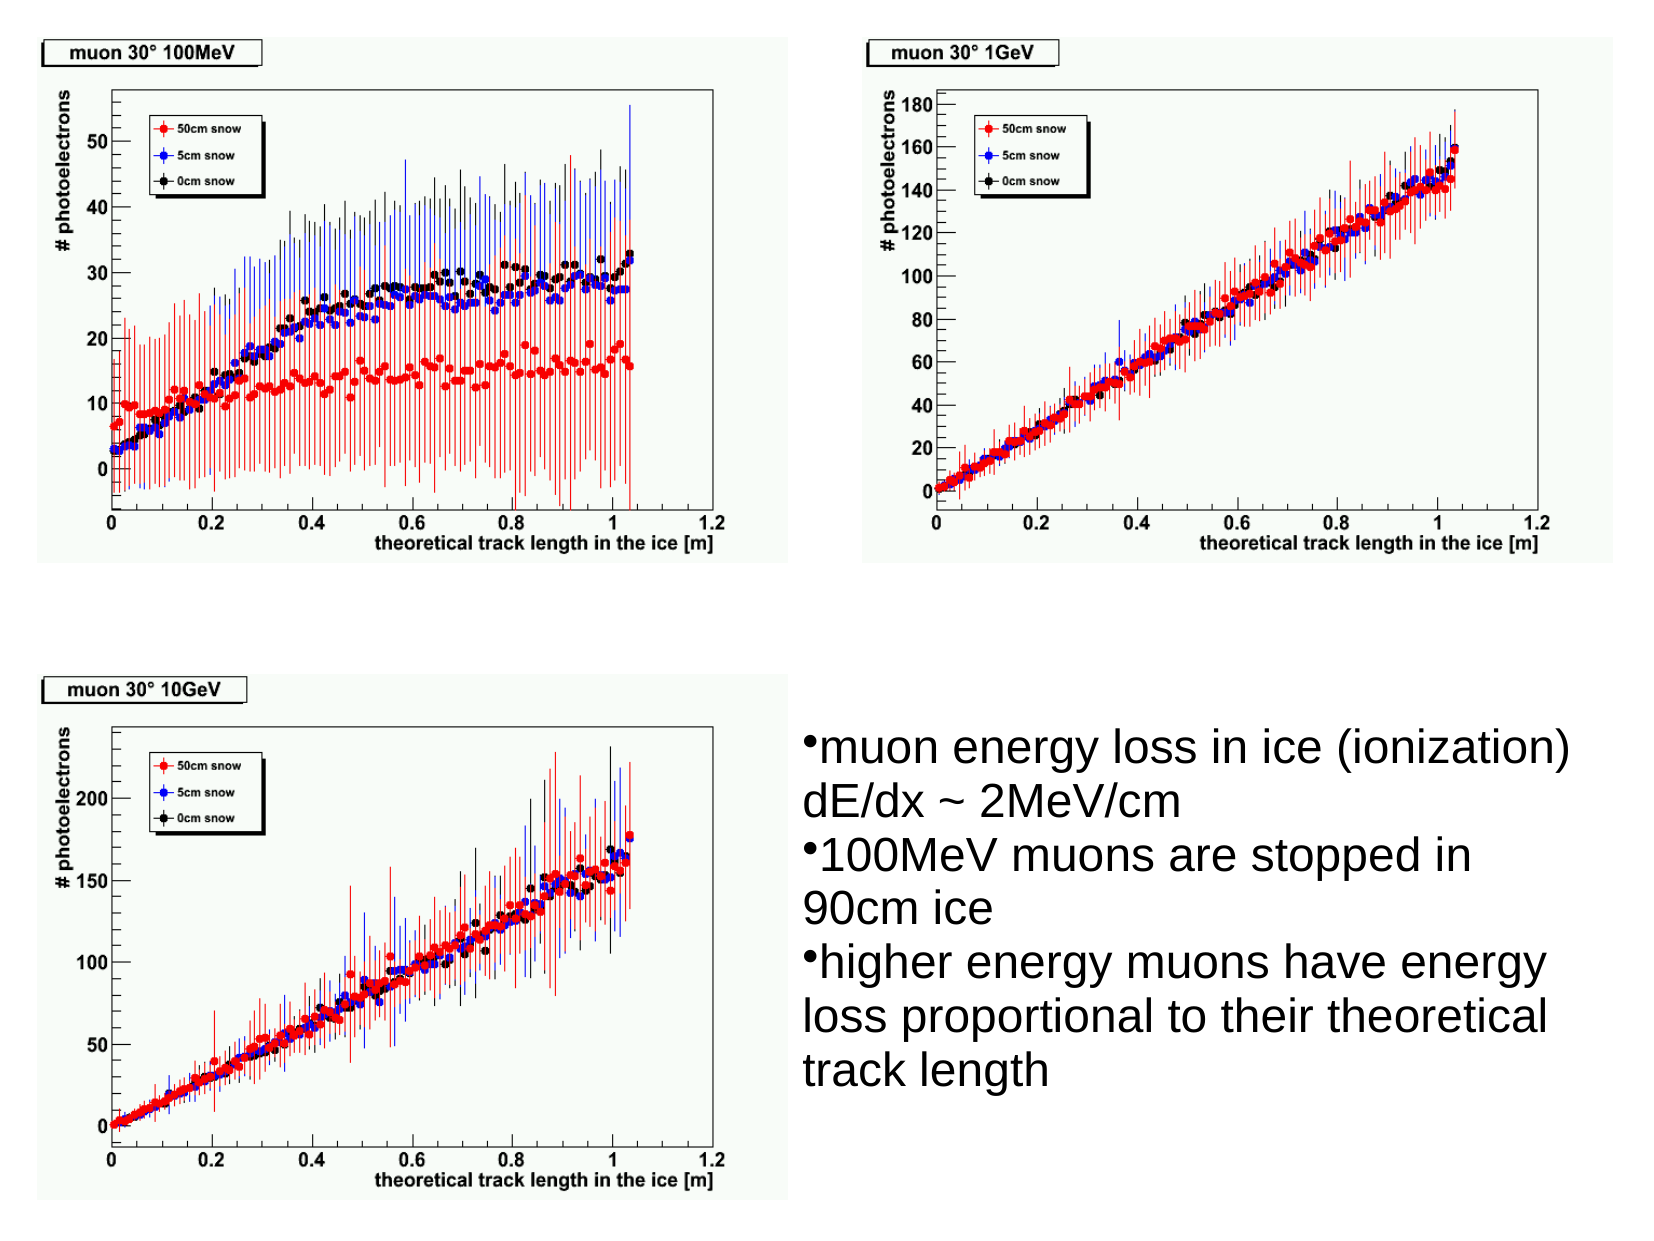

muon energy loss in ice (ionization) dE/dx ~ 2MeV/cm
100MeV muons are stopped in 90cm ice
higher energy muons have energy loss proportional to their theoretical track length